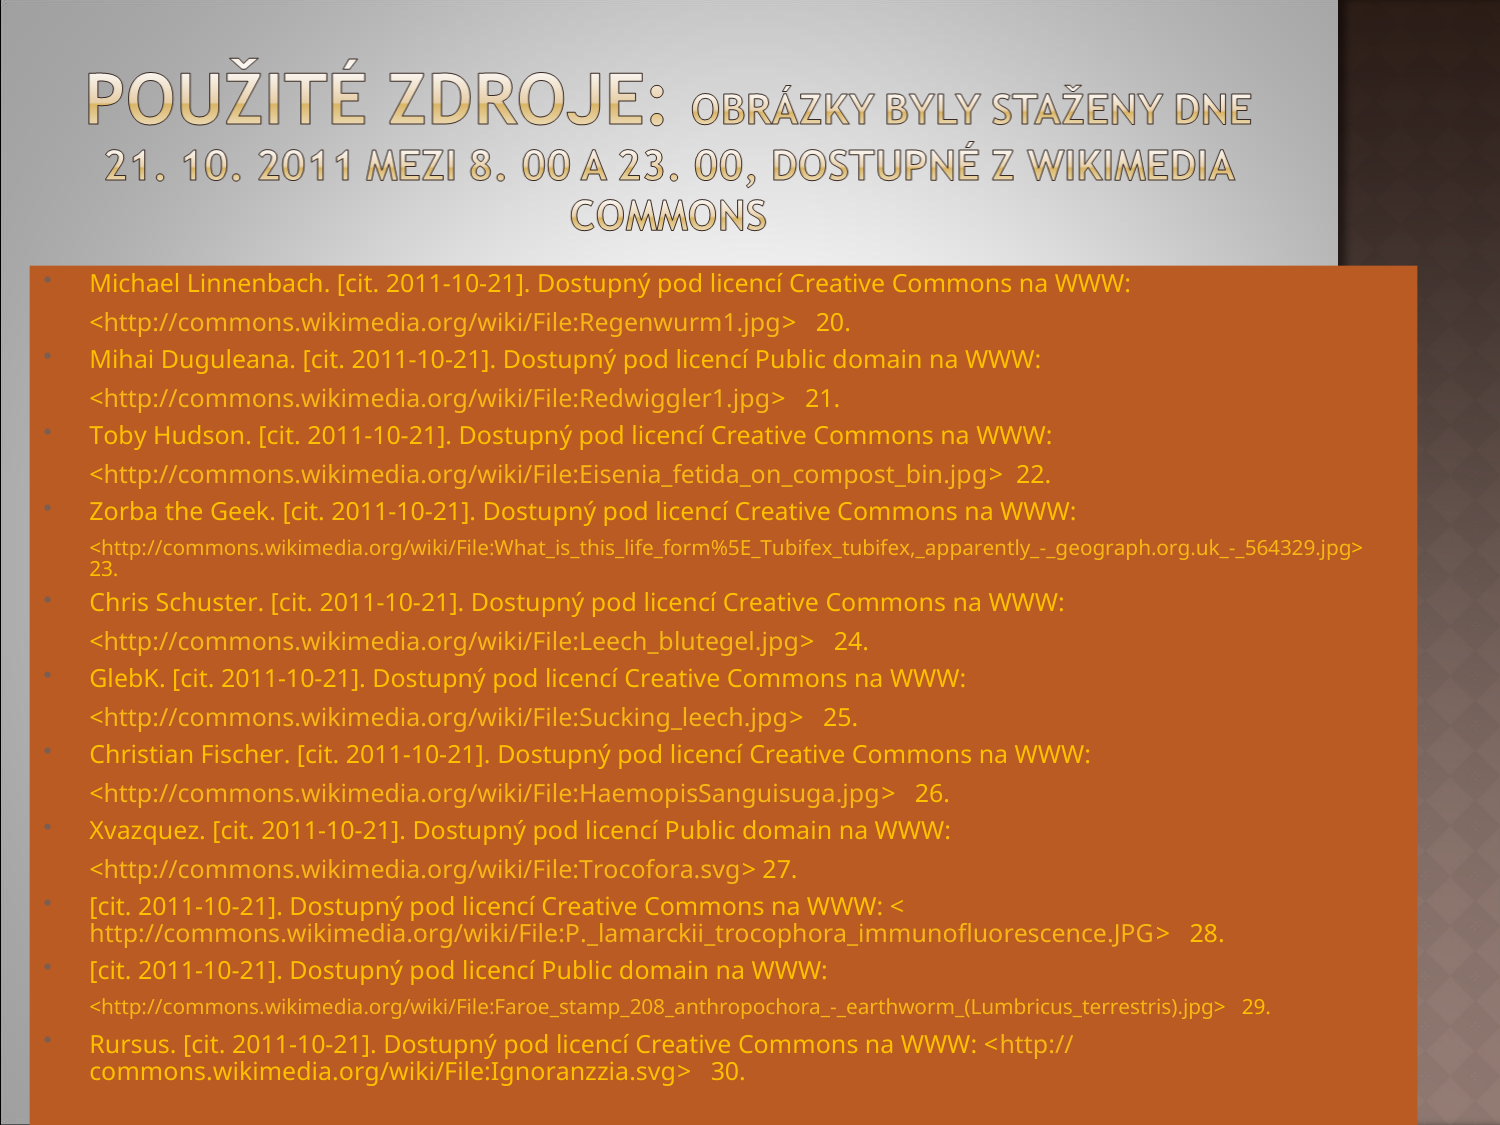

# Michael Linnenbach. [cit. 2011-10-21]. Dostupný pod licencí Creative Commons na WWW:
<http://commons.wikimedia.org/wiki/File:Regenwurm1.jpg> 20.
Mihai Duguleana. [cit. 2011-10-21]. Dostupný pod licencí Public domain na WWW:
<http://commons.wikimedia.org/wiki/File:Redwiggler1.jpg> 21.
Toby Hudson. [cit. 2011-10-21]. Dostupný pod licencí Creative Commons na WWW:
<http://commons.wikimedia.org/wiki/File:Eisenia_fetida_on_compost_bin.jpg> 22.
Zorba the Geek. [cit. 2011-10-21]. Dostupný pod licencí Creative Commons na WWW:
<http://commons.wikimedia.org/wiki/File:What_is_this_life_form%5E_Tubifex_tubifex,_apparently_-_geograph.org.uk_-_564329.jpg> 23.
Chris Schuster. [cit. 2011-10-21]. Dostupný pod licencí Creative Commons na WWW:
<http://commons.wikimedia.org/wiki/File:Leech_blutegel.jpg> 24.
GlebK. [cit. 2011-10-21]. Dostupný pod licencí Creative Commons na WWW:
<http://commons.wikimedia.org/wiki/File:Sucking_leech.jpg> 25.
Christian Fischer. [cit. 2011-10-21]. Dostupný pod licencí Creative Commons na WWW:
<http://commons.wikimedia.org/wiki/File:HaemopisSanguisuga.jpg> 26.
Xvazquez. [cit. 2011-10-21]. Dostupný pod licencí Public domain na WWW:
<http://commons.wikimedia.org/wiki/File:Trocofora.svg> 27.
[cit. 2011-10-21]. Dostupný pod licencí Creative Commons na WWW: <http://commons.wikimedia.org/wiki/File:P._lamarckii_trocophora_immunofluorescence.JPG> 28.
[cit. 2011-10-21]. Dostupný pod licencí Public domain na WWW:
<http://commons.wikimedia.org/wiki/File:Faroe_stamp_208_anthropochora_-_earthworm_(Lumbricus_terrestris).jpg> 29.
Rursus. [cit. 2011-10-21]. Dostupný pod licencí Creative Commons na WWW: <http://commons.wikimedia.org/wiki/File:Ignoranzzia.svg> 30.